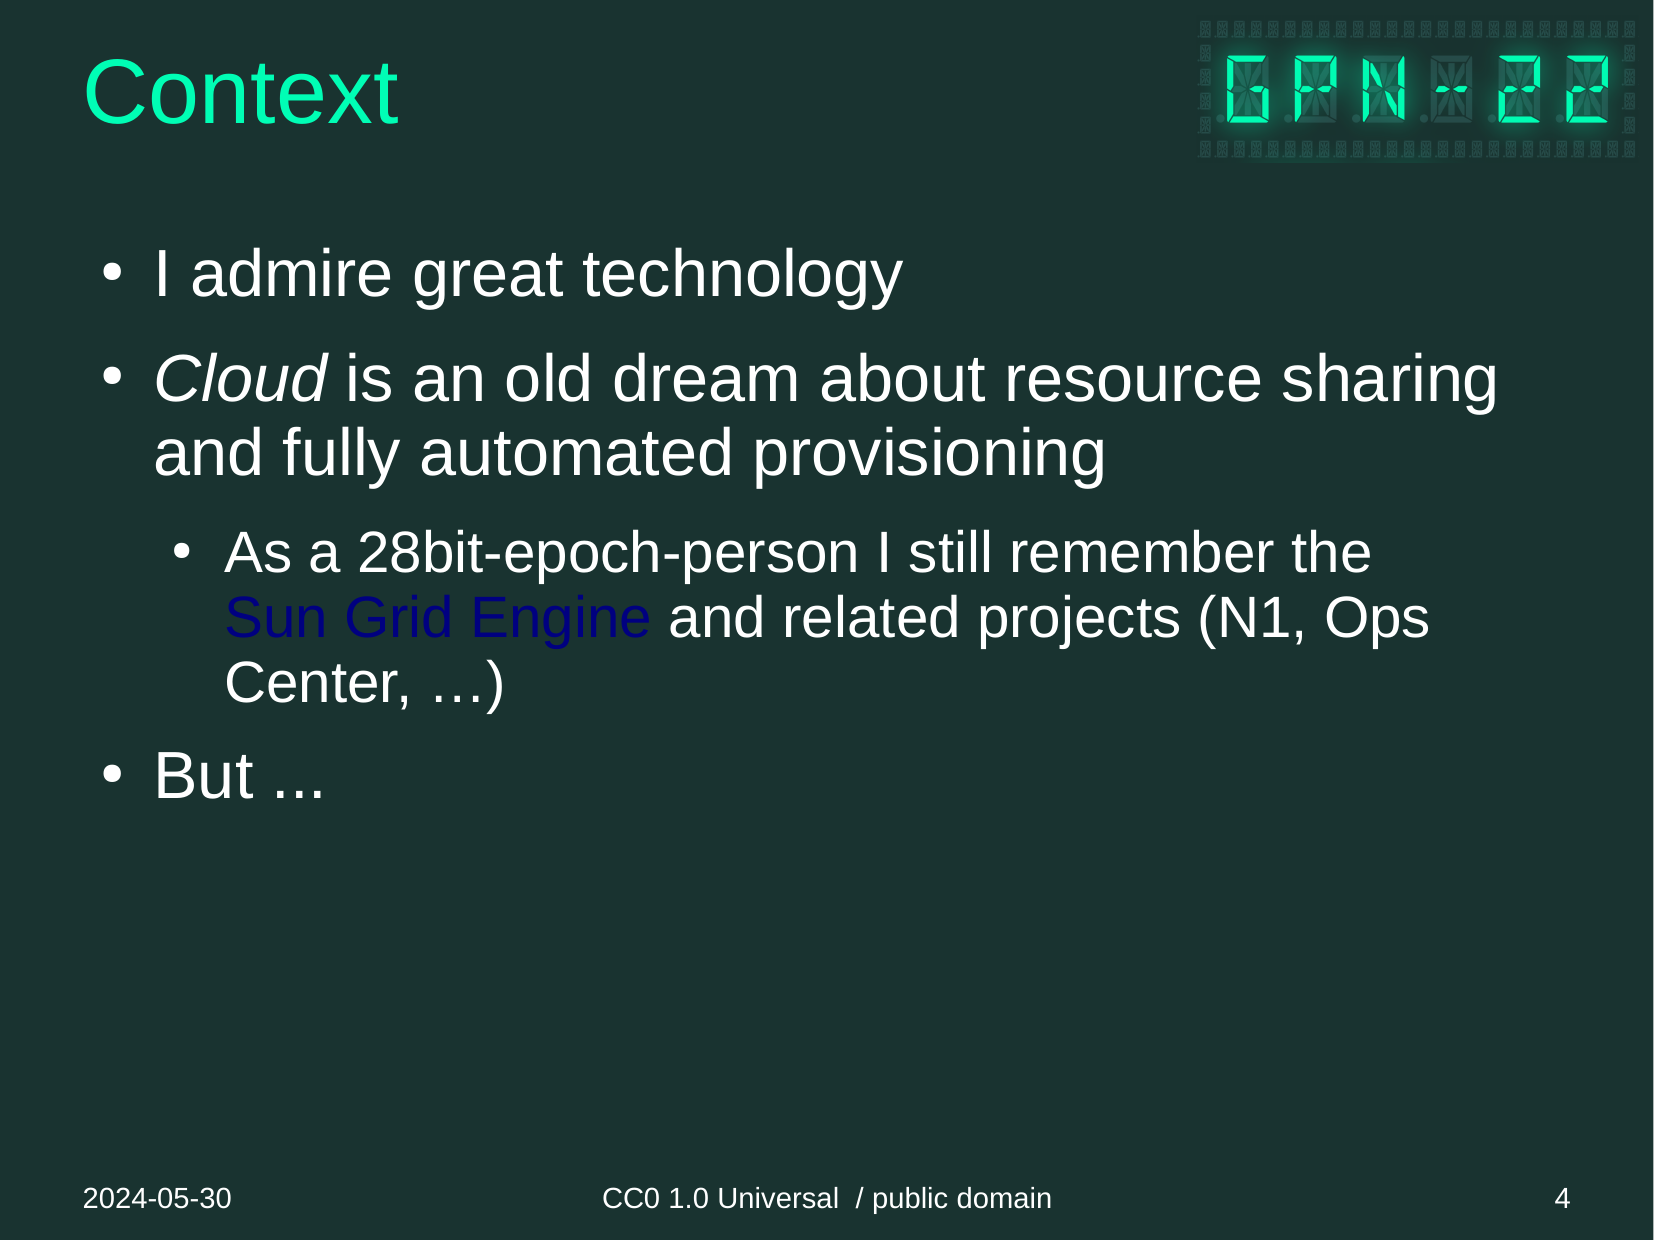

# Context
I admire great technology
Cloud is an old dream about resource sharing and fully automated provisioning
As a 28bit-epoch-person I still remember the Sun Grid Engine and related projects (N1, Ops Center, …)
But ...
2024-05-30
CC0 1.0 Universal / public domain
4